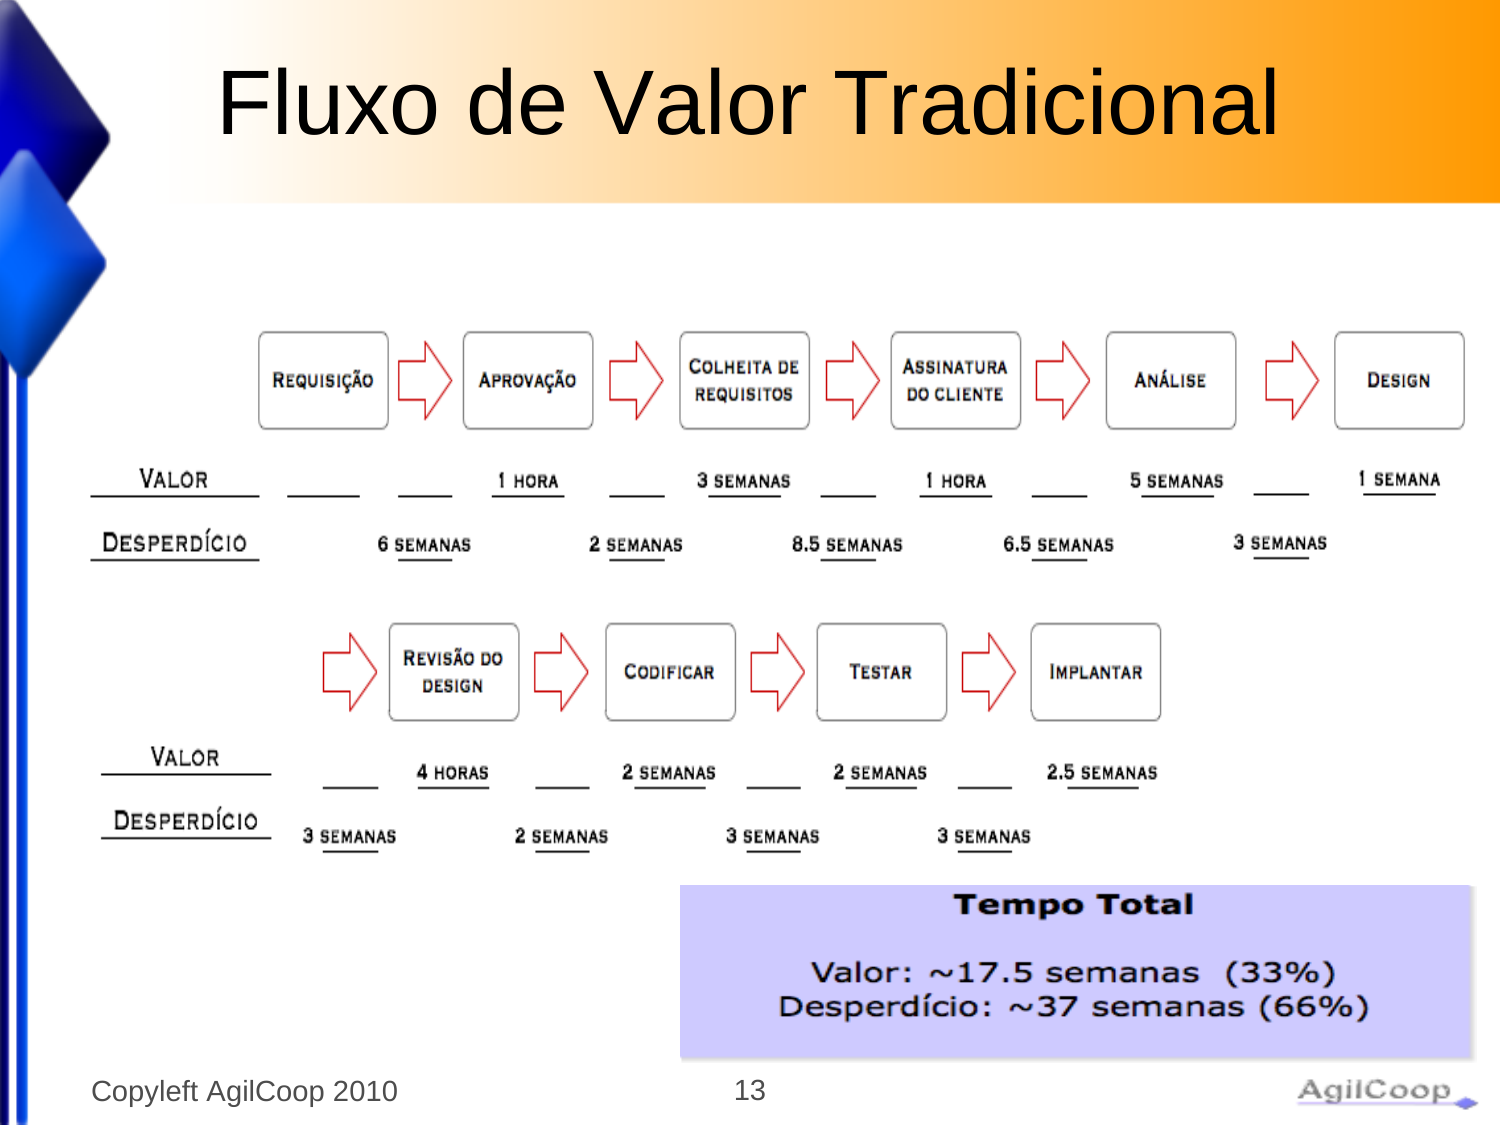

# Fluxo de Valor Tradicional
Copyleft AgilCoop 2010
13